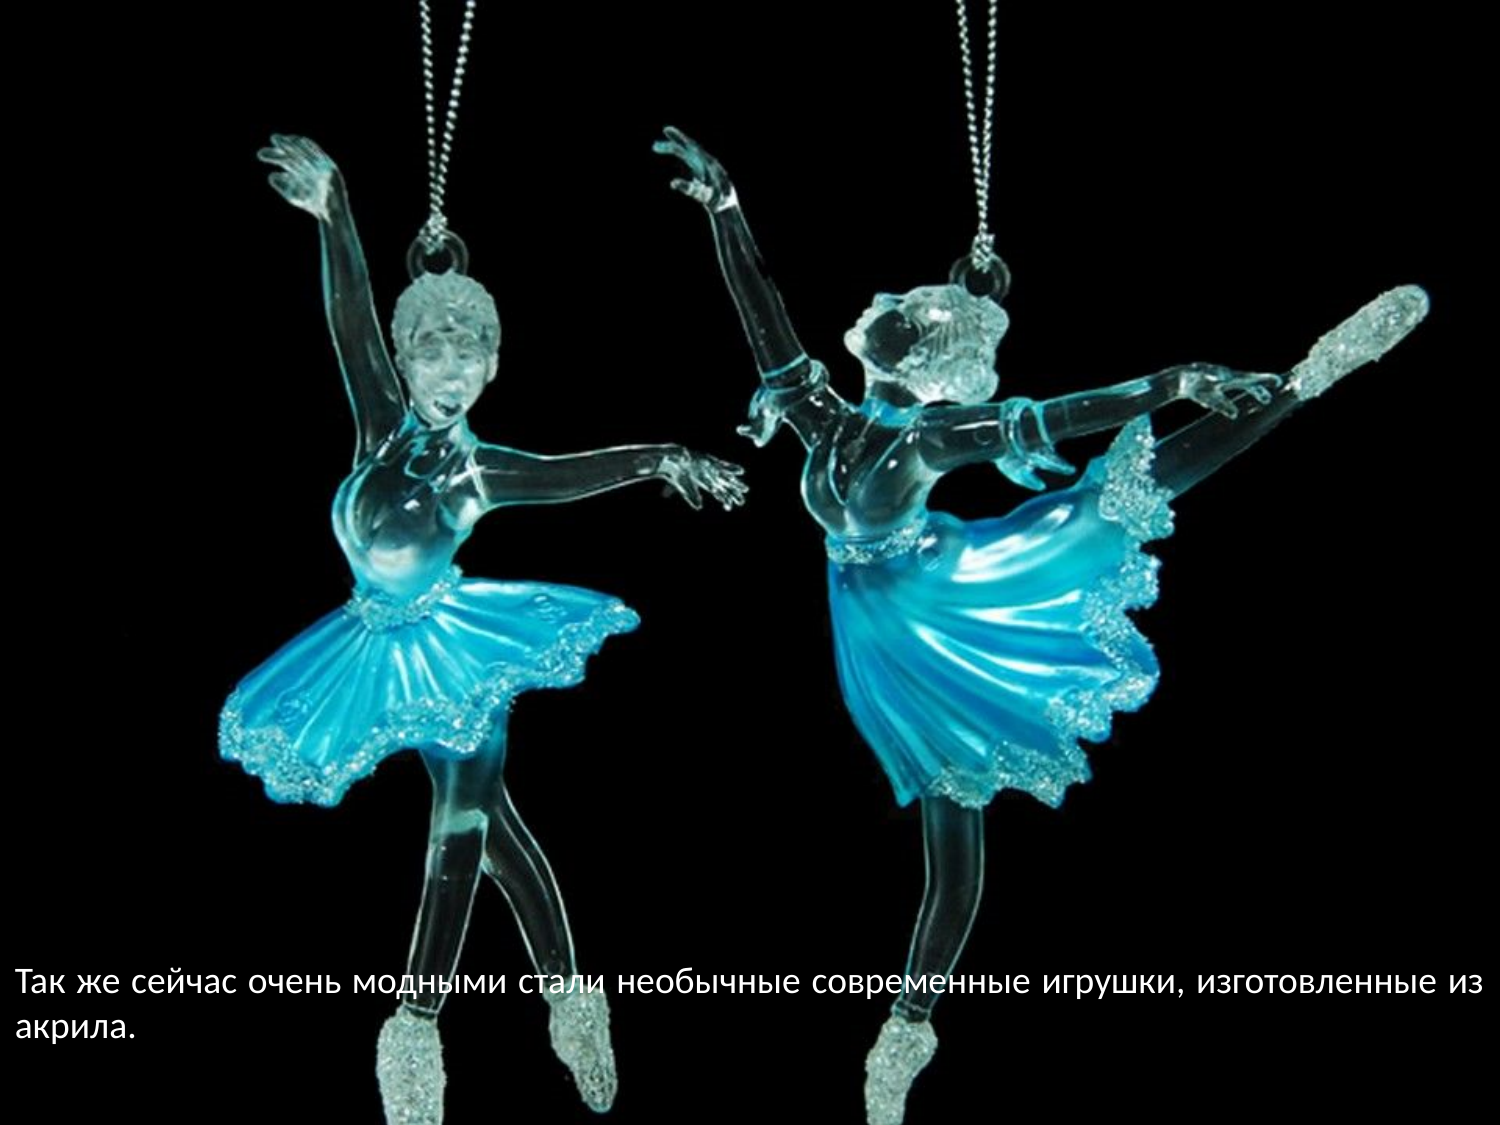

Так же сейчас очень модными стали необычные современные игрушки, изготовленные из акрила.